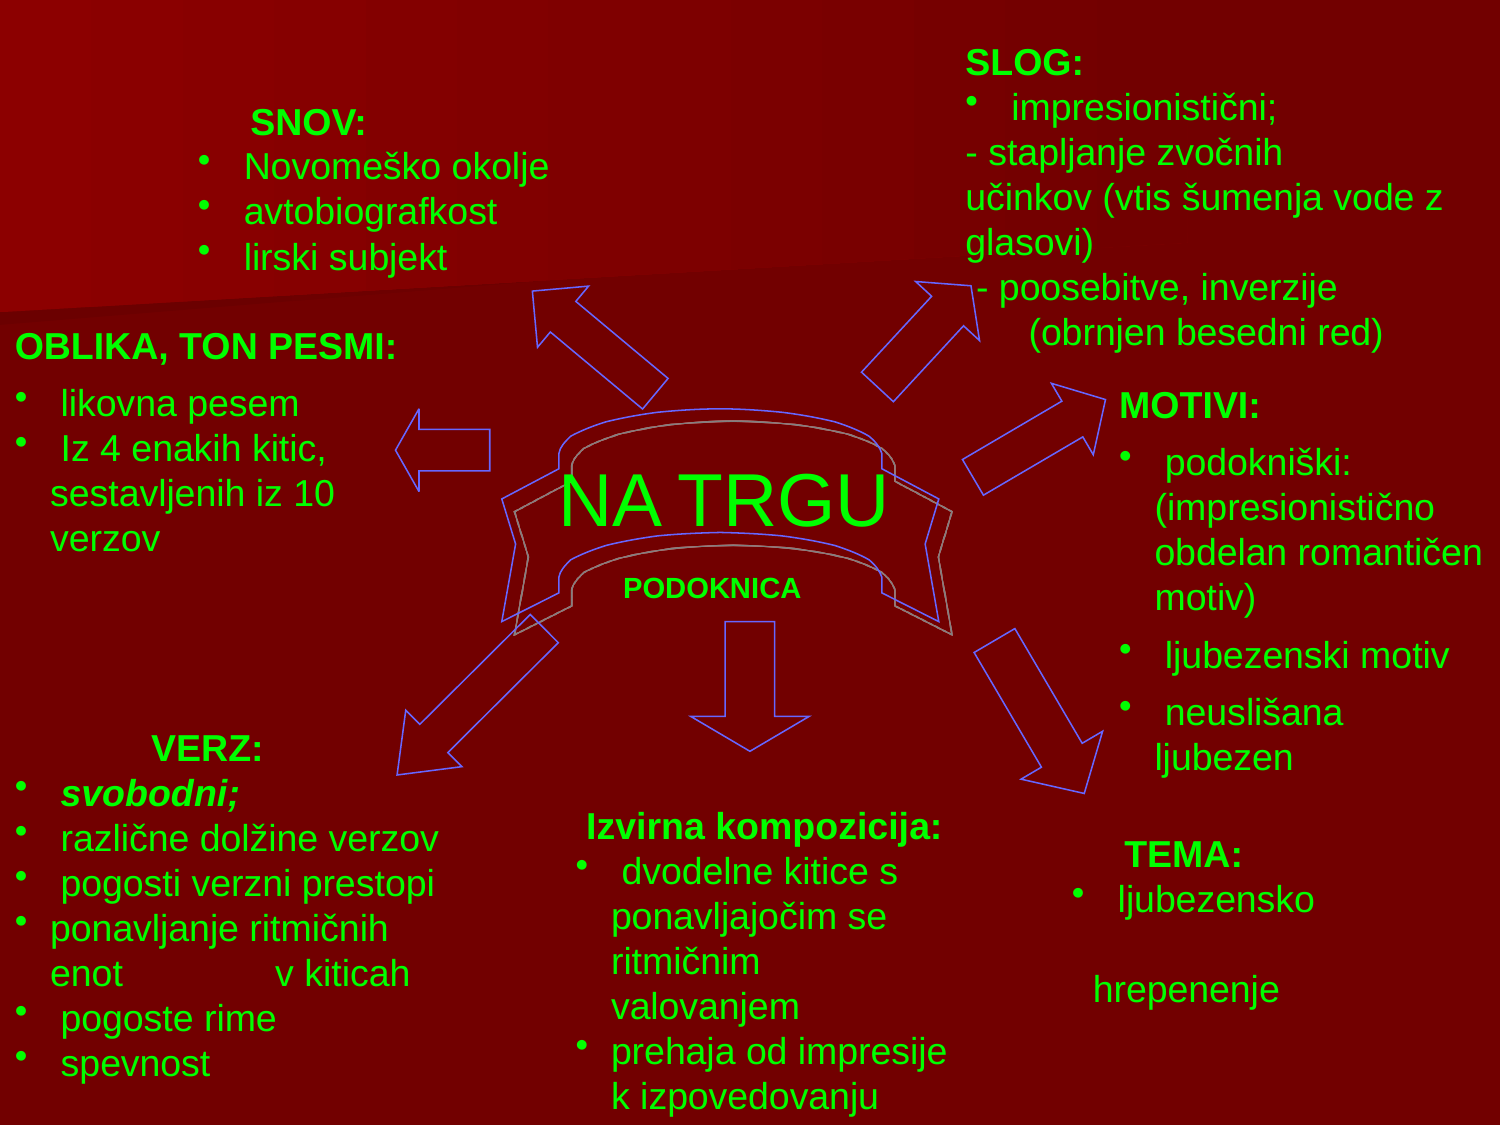

SLOG:
 impresionistični;
- stapljanje zvočnih
učinkov (vtis šumenja vode z glasovi)
 - poosebitve, inverzije
 (obrnjen besedni red)
#
 SNOV:
 Novomeško okolje
 avtobiografkost
 lirski subjekt
OBLIKA, TON PESMI:
 likovna pesem
 Iz 4 enakih kitic, sestavljenih iz 10 verzov
MOTIVI:
 podokniški: (impresionistično obdelan romantičen motiv)
 ljubezenski motiv
 neuslišana ljubezen
 NA TRGU
PODOKNICA
 VERZ:
 svobodni;
 različne dolžine verzov
 pogosti verzni prestopi
ponavljanje ritmičnih enot 	v kiticah
 pogoste rime
 spevnost
 Izvirna kompozicija:
 dvodelne kitice s ponavljajočim se ritmičnim valovanjem
prehaja od impresije k izpovedovanju ljubezenskega nemira
 TEMA:
 ljubezensko
 hrepenenje